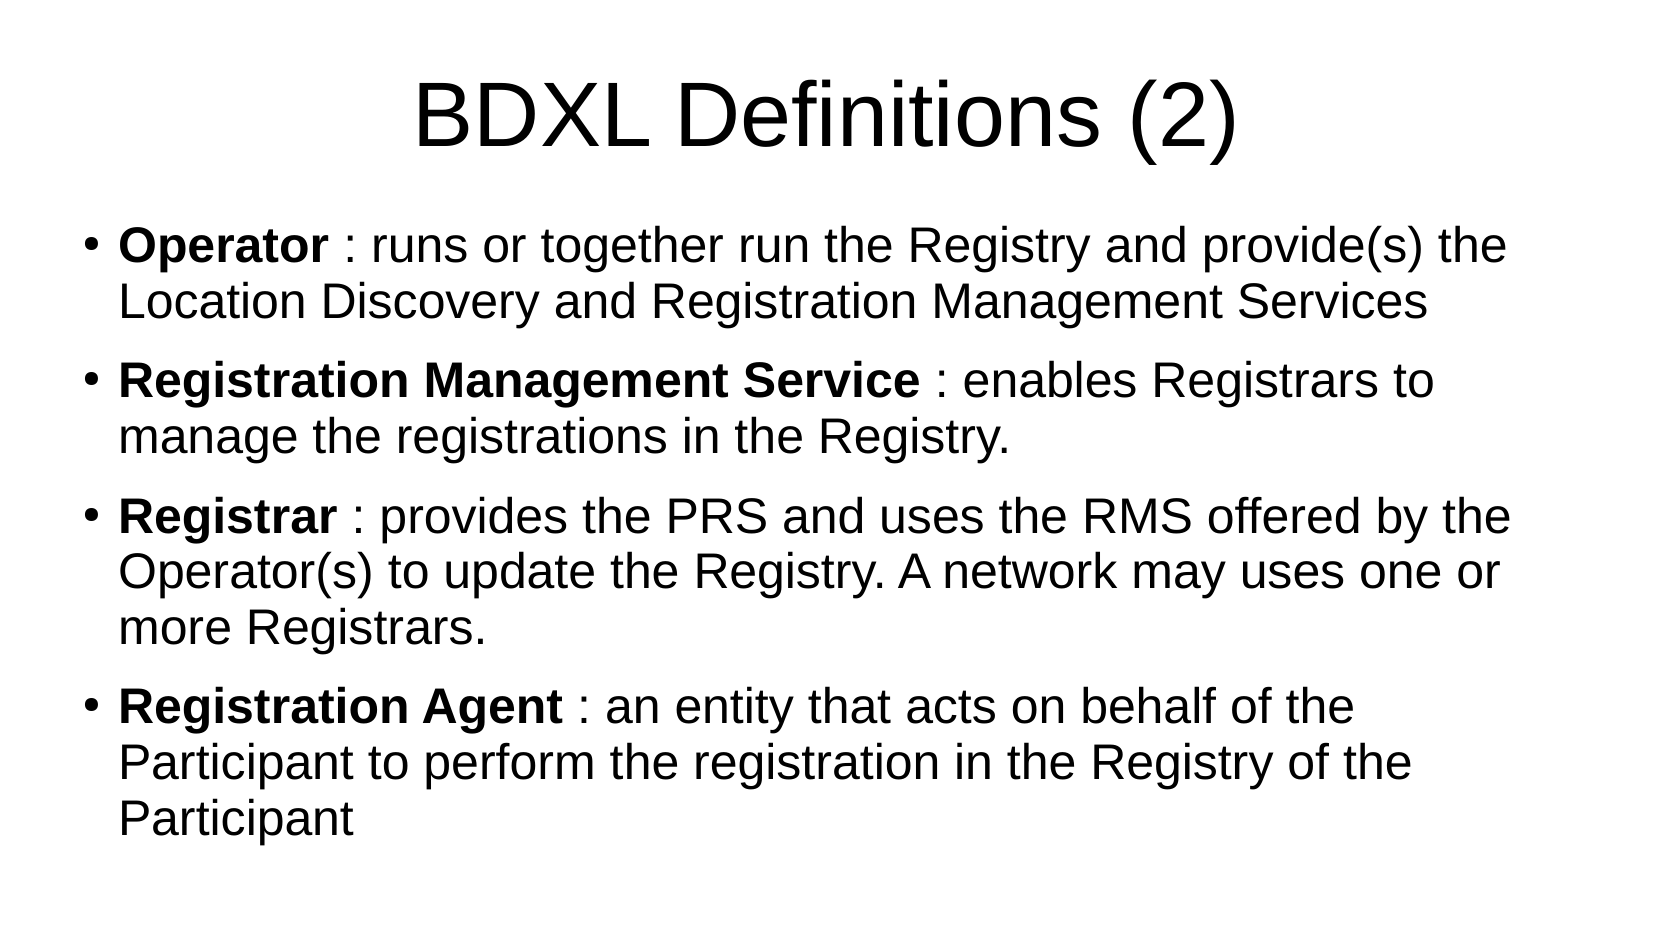

# BDXL Definitions (2)
Operator : runs or together run the Registry and provide(s) the Location Discovery and Registration Management Services
Registration Management Service : enables Registrars to manage the registrations in the Registry.
Registrar : provides the PRS and uses the RMS offered by the Operator(s) to update the Registry. A network may uses one or more Registrars.
Registration Agent : an entity that acts on behalf of the Participant to perform the registration in the Registry of the Participant